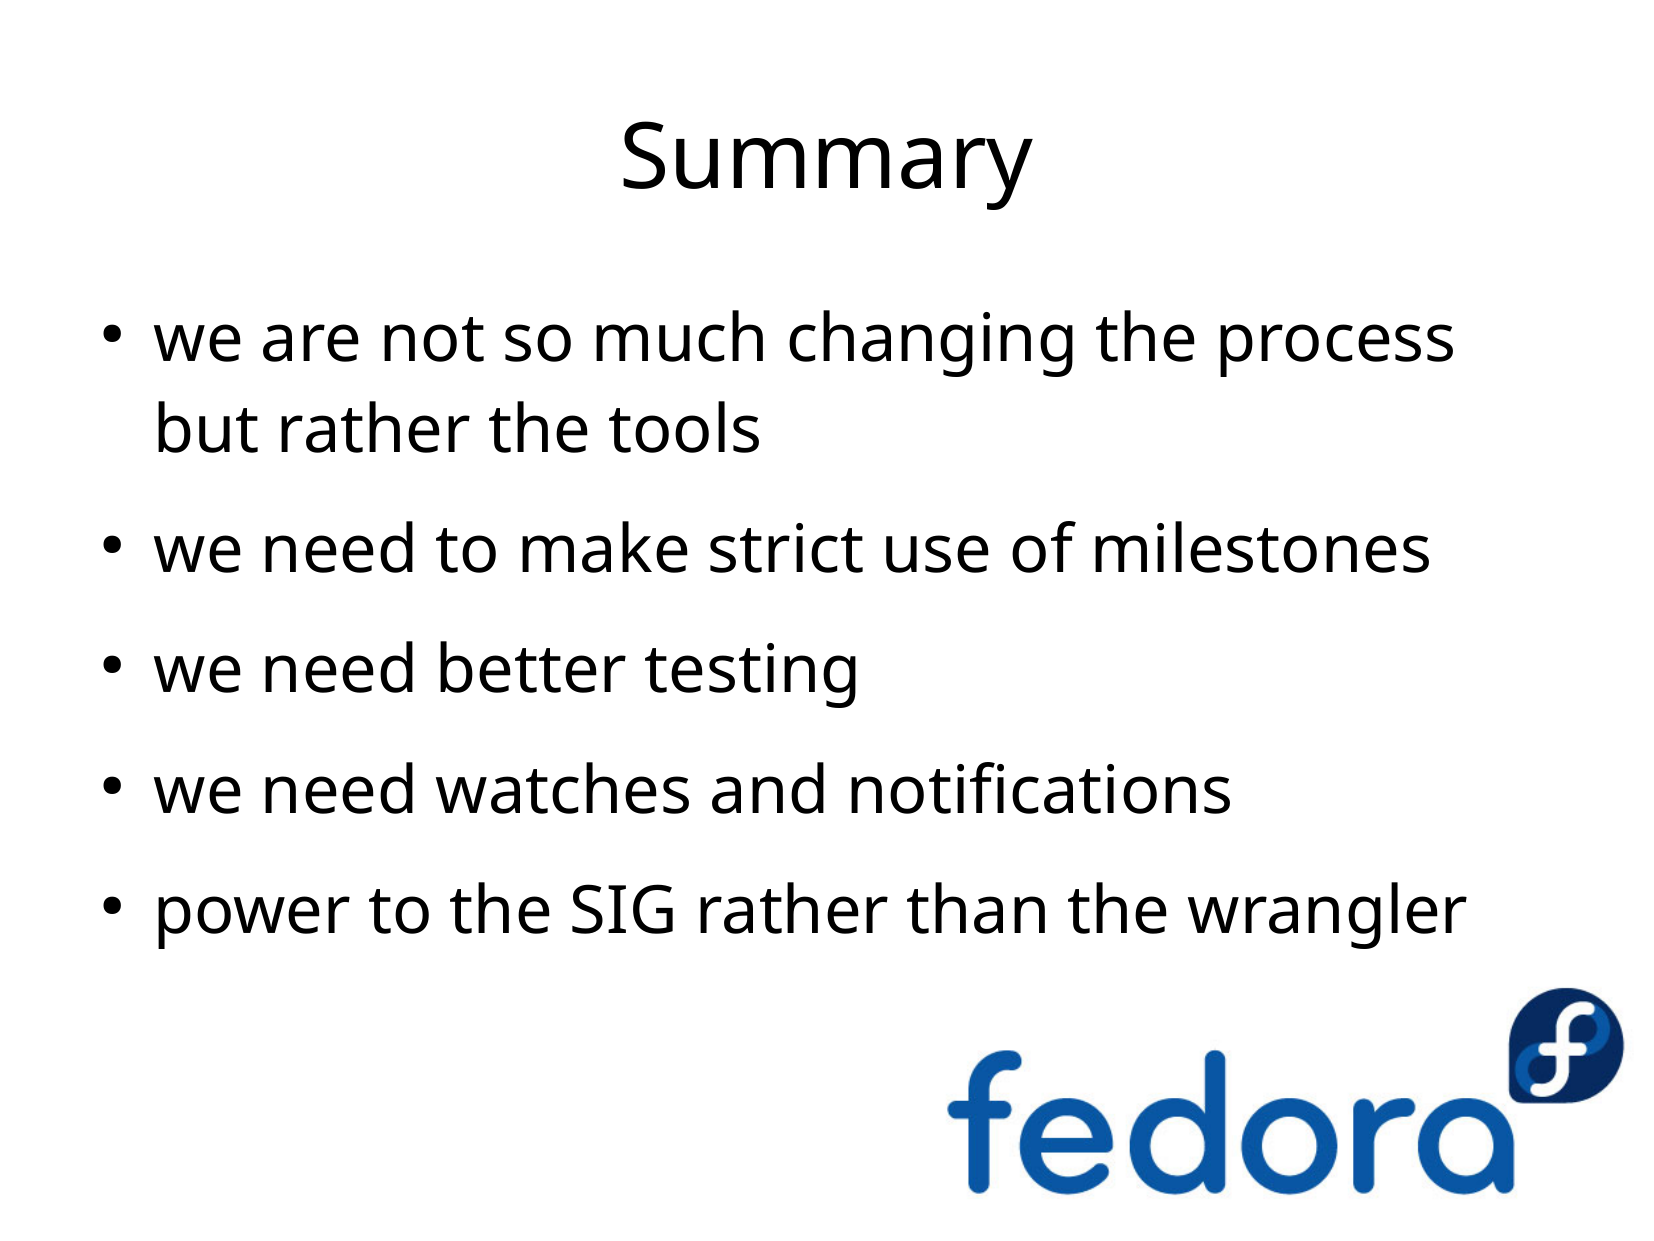

# Summary
we are not so much changing the process but rather the tools
we need to make strict use of milestones
we need better testing
we need watches and notifications
power to the SIG rather than the wrangler